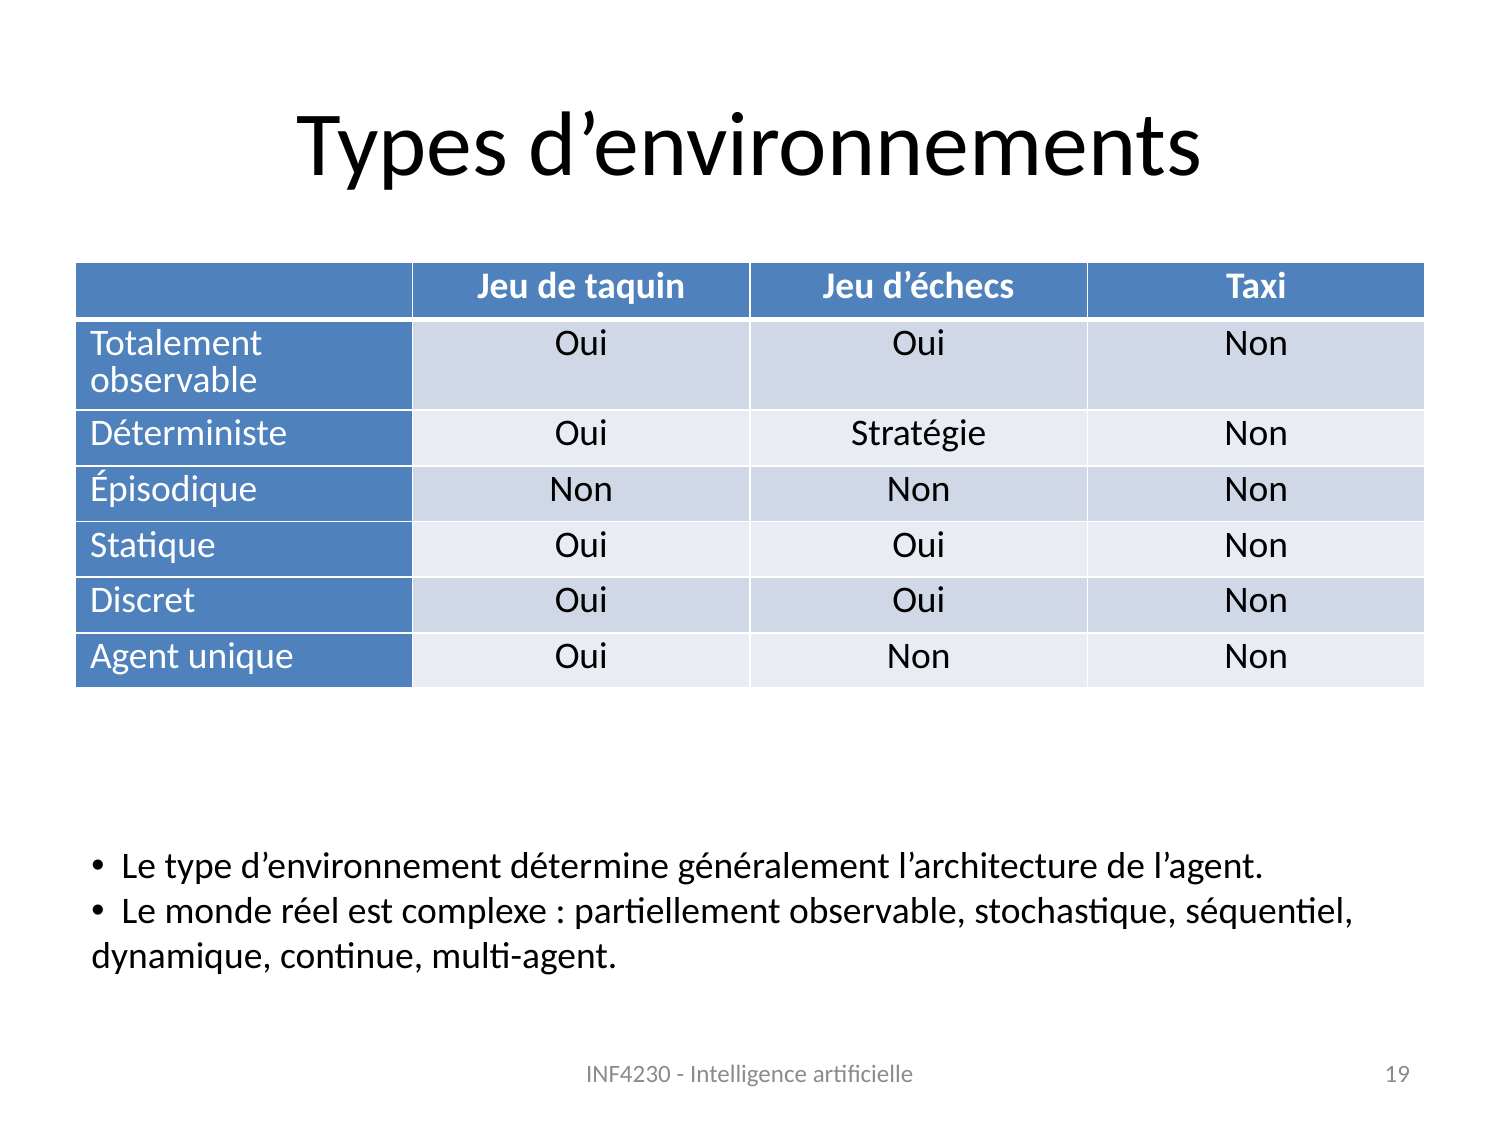

# Types d’environnements
| | Jeu de taquin | Jeu d’échecs | Taxi |
| --- | --- | --- | --- |
| Totalement observable | Oui | Oui | Non |
| Déterministe | Oui | Stratégie | Non |
| Épisodique | Non | Non | Non |
| Statique | Oui | Oui | Non |
| Discret | Oui | Oui | Non |
| Agent unique | Oui | Non | Non |
 Le type d’environnement détermine généralement l’architecture de l’agent.
 Le monde réel est complexe : partiellement observable, stochastique, séquentiel, dynamique, continue, multi-agent.
INF4230 - Intelligence artificielle